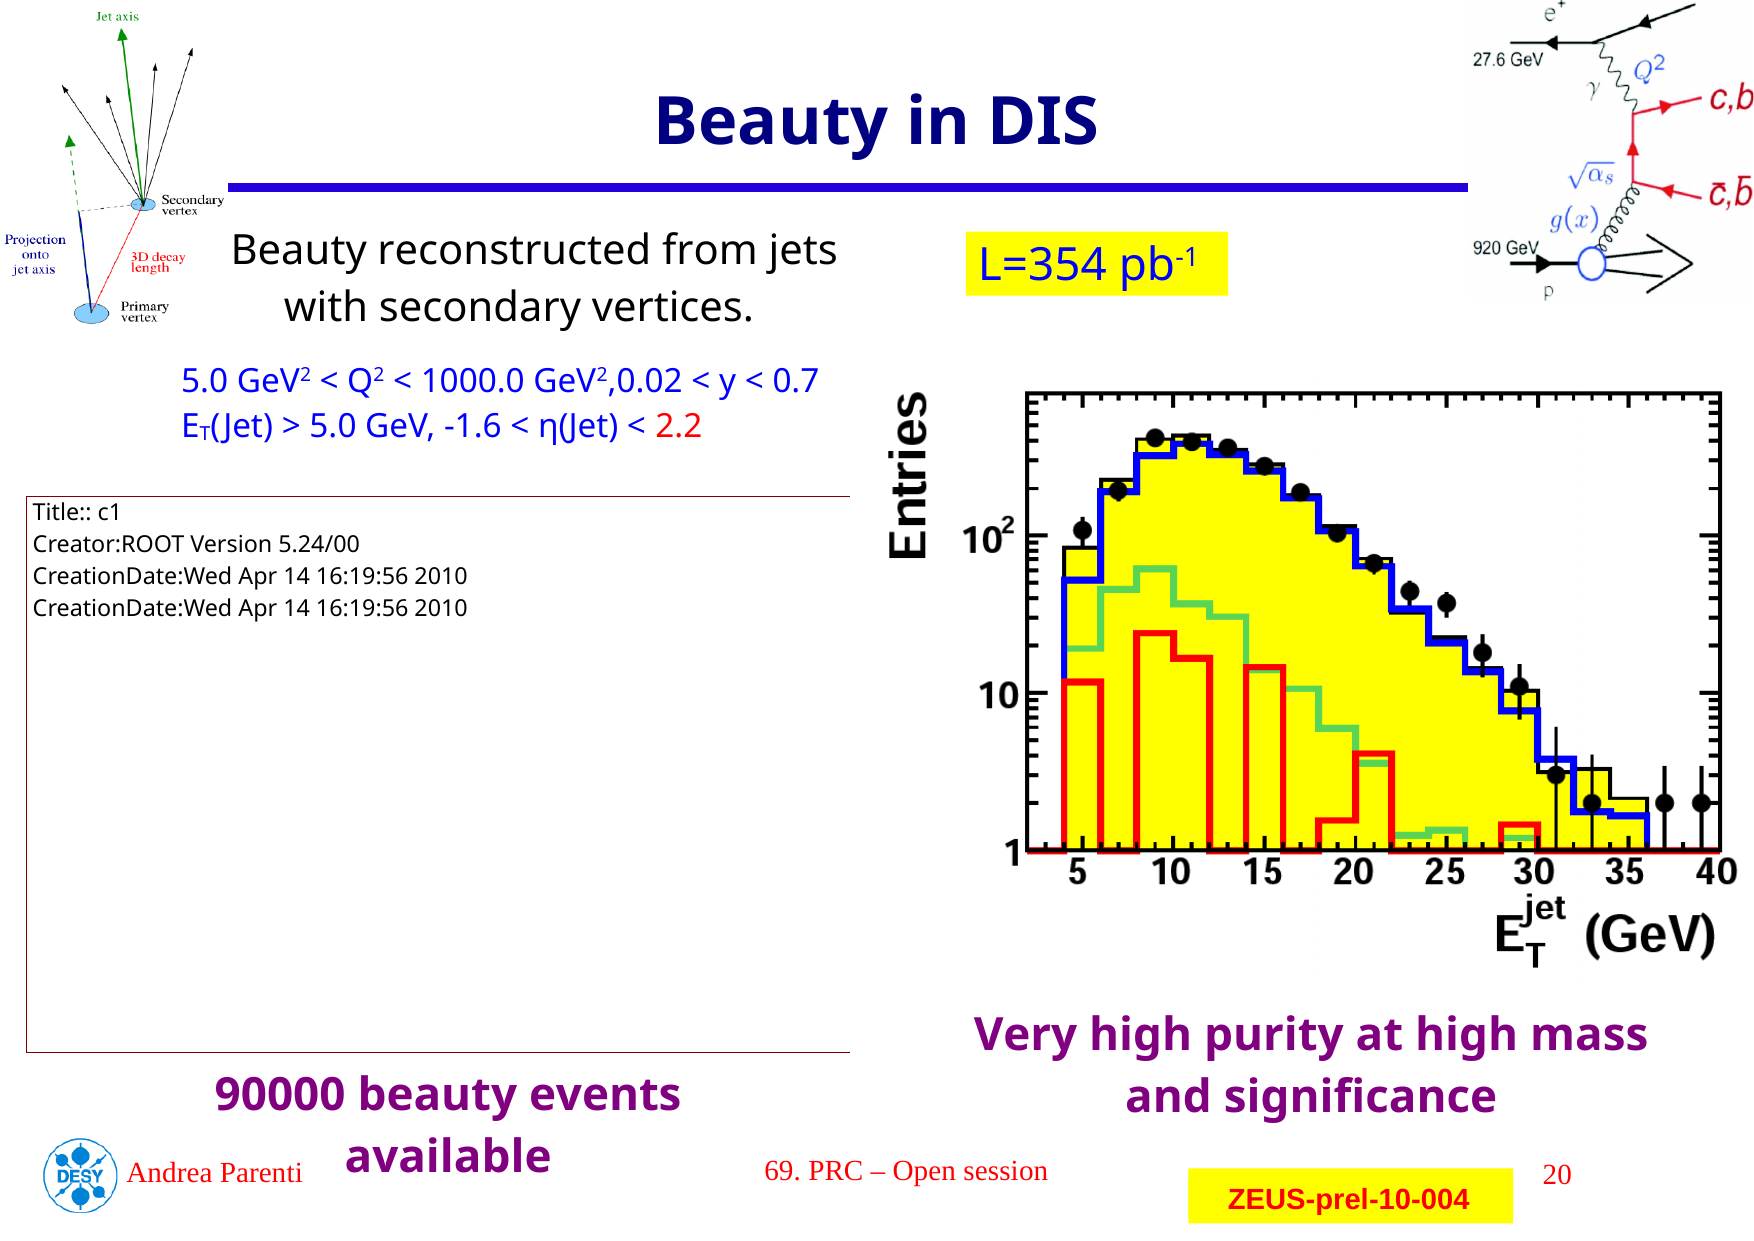

# Beauty in DIS
Beauty reconstructed from jets with secondary vertices.
 L=354 pb-1
5.0 GeV2 < Q2 < 1000.0 GeV2,0.02 < y < 0.7
ET(Jet) > 5.0 GeV, -1.6 < η(Jet) < 2.2
Very high purity at high mass and significance
90000 beauty events available
 ZEUS-prel-10-006
 ZEUS-prel-10-004